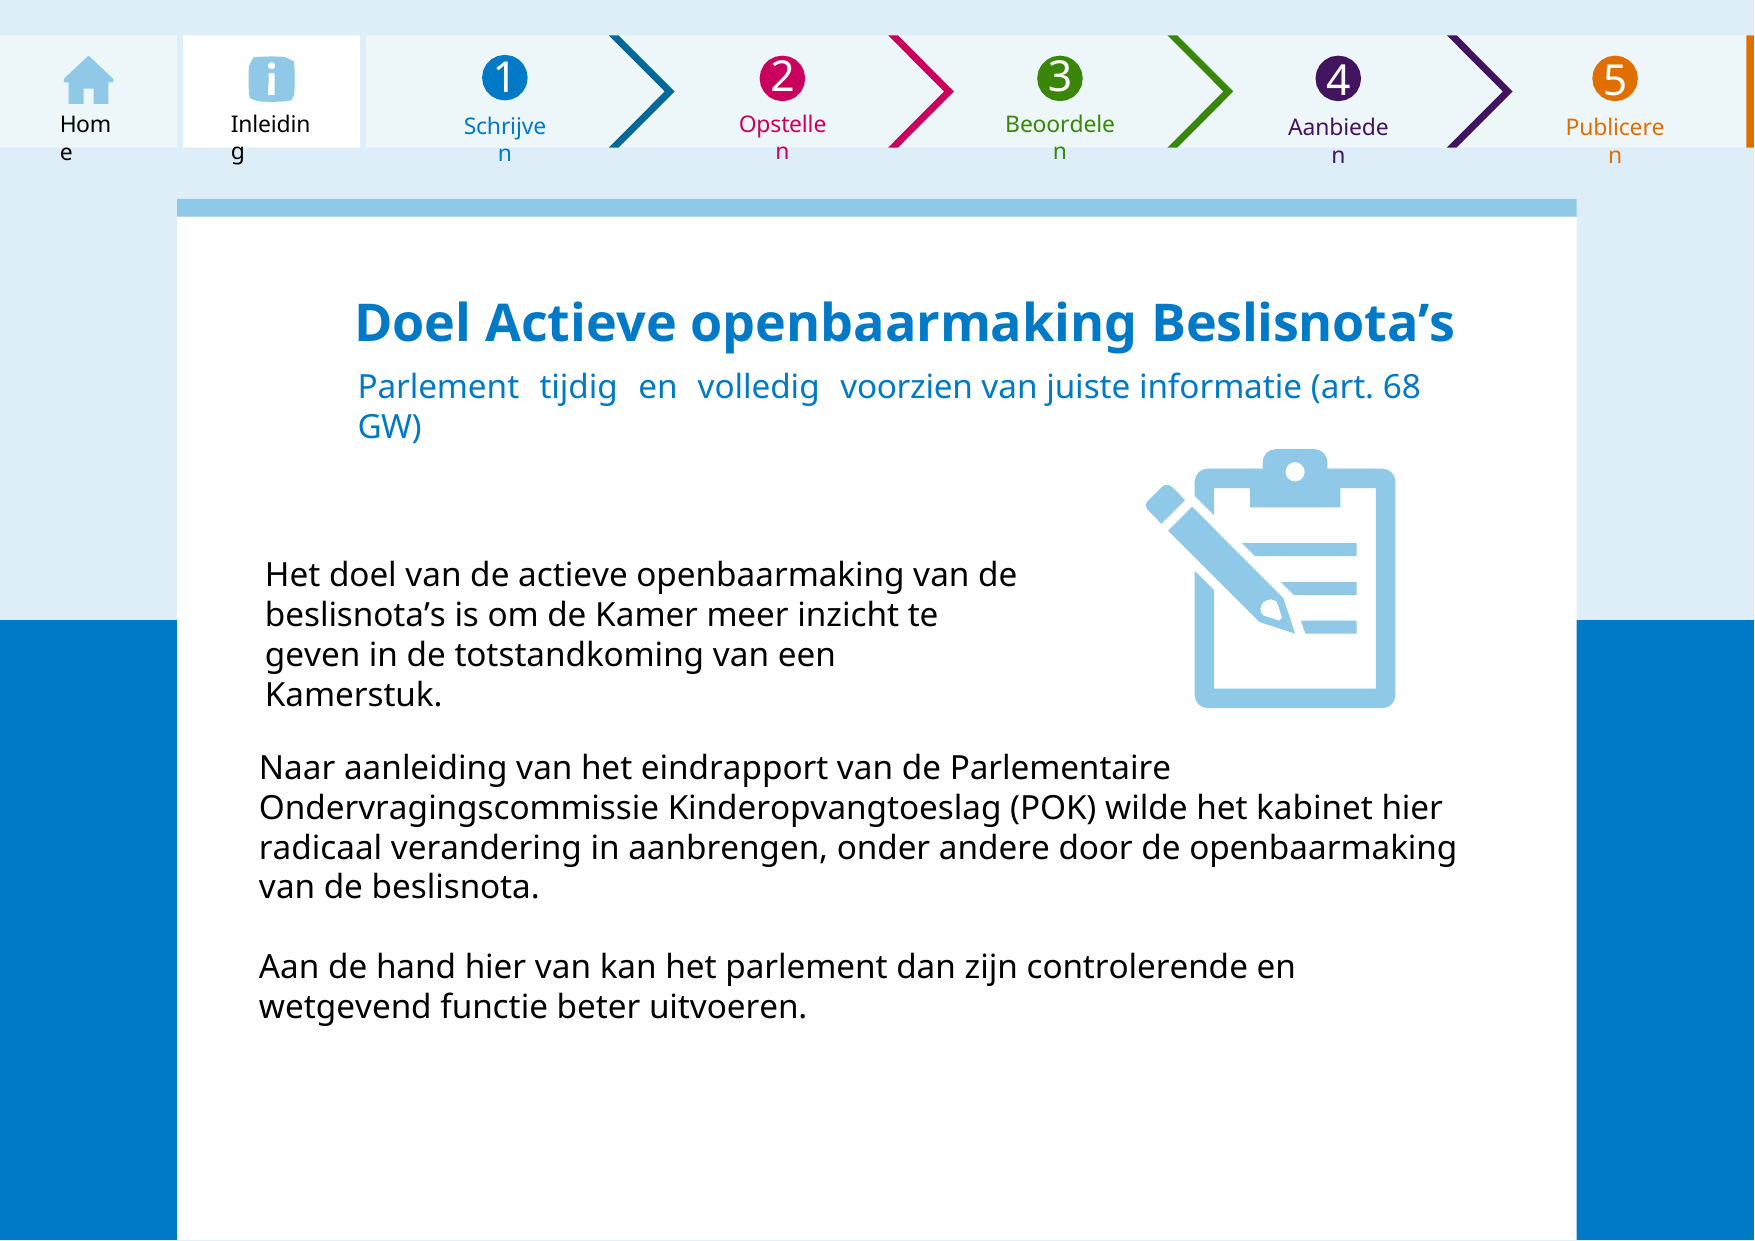

1
Schrijven
2
Opstellen
3
Beoordelen
4
Aanbieden
5
Publiceren
Inleiding
Home
Doel Actieve openbaarmaking Beslisnota’s
Parlement tijdig en volledig voorzien van juiste informatie (art. 68 GW)
Het doel van de actieve openbaarmaking van de beslisnota’s is om de Kamer meer inzicht te geven in de totstandkoming van een Kamerstuk.
Naar aanleiding van het eindrapport van de Parlementaire Ondervragingscommissie Kinderopvangtoeslag (POK) wilde het kabinet hier radicaal verandering in aanbrengen, onder andere door de openbaarmaking van de beslisnota.
Aan de hand hier van kan het parlement dan zijn controlerende en wetgevend functie beter uitvoeren.